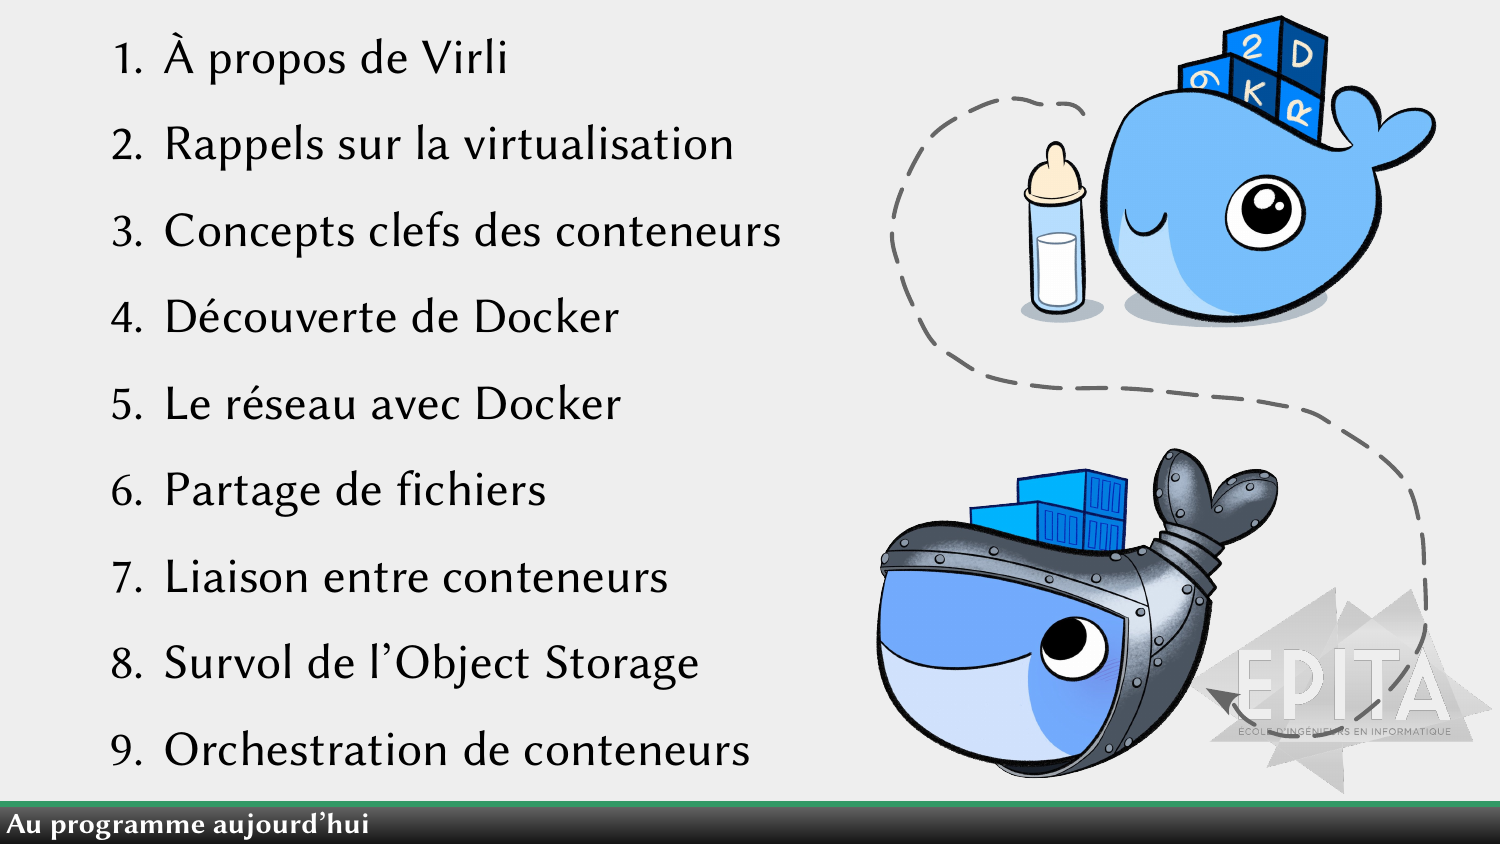

À propos de Virli
Rappels sur la virtualisation
Concepts clefs des conteneurs
Découverte de Docker
Le réseau avec Docker
Partage de fichiers
Liaison entre conteneurs
Survol de l’Object Storage
Orchestration de conteneurs
# Au programme aujourd’hui